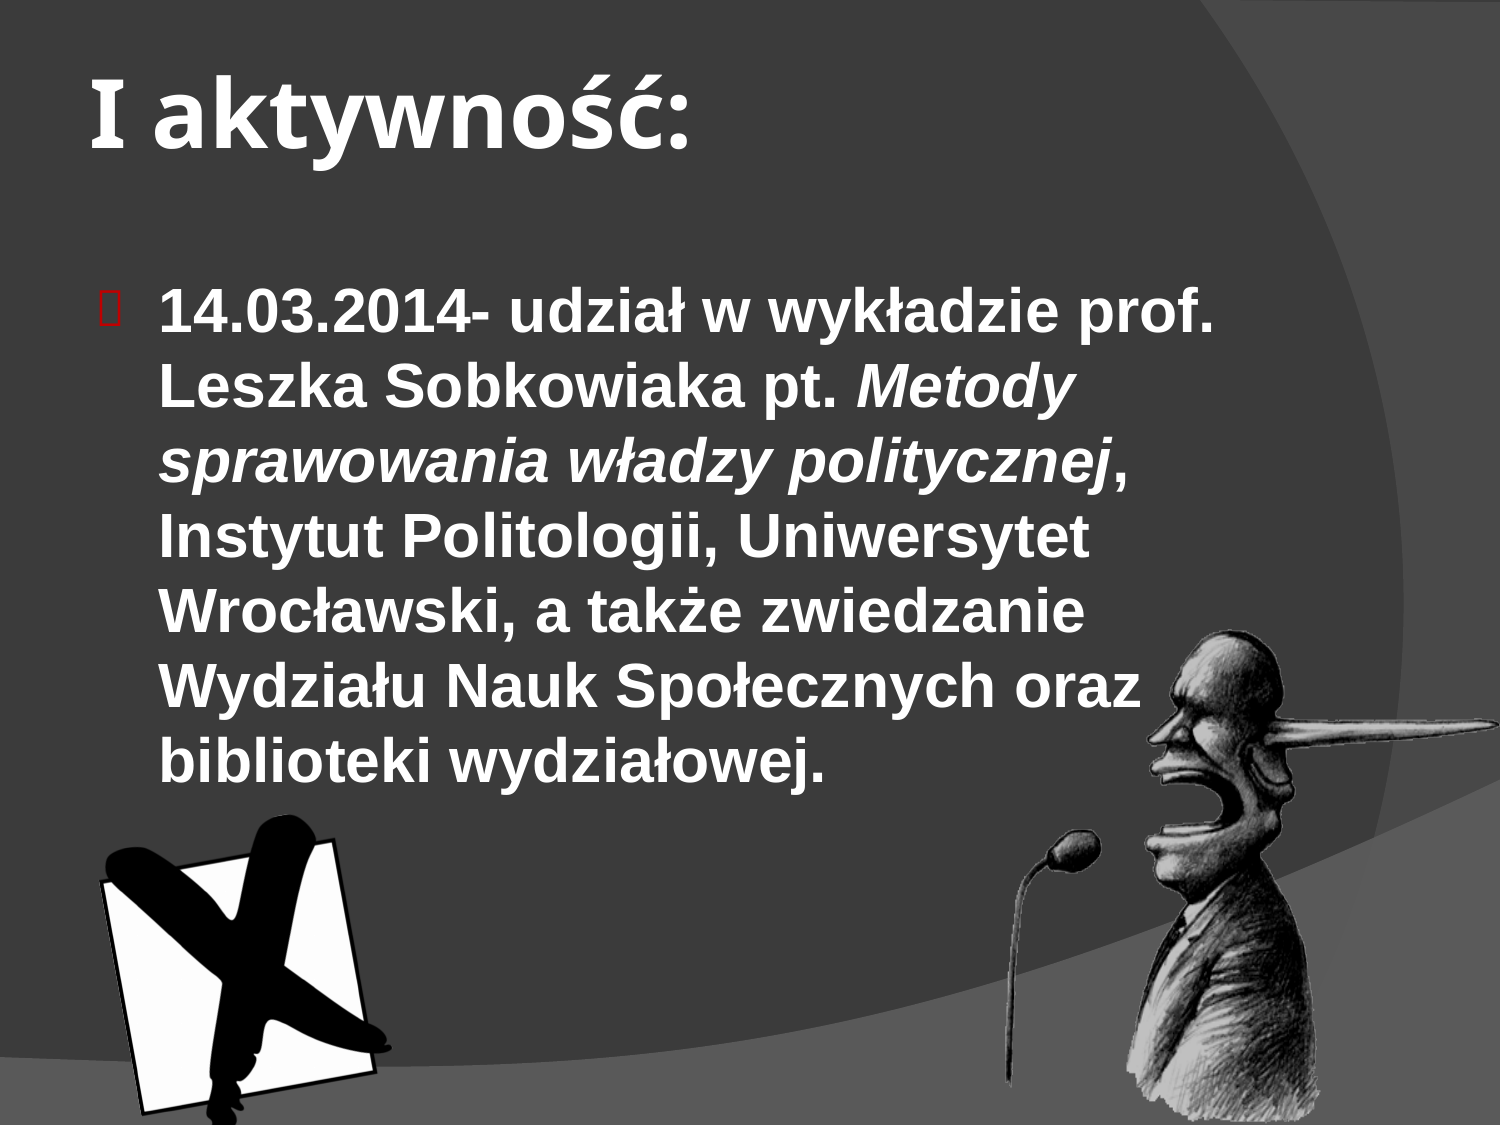

# I aktywność:
14.03.2014- udział w wykładzie prof. Leszka Sobkowiaka pt. Metody sprawowania władzy politycznej, Instytut Politologii, Uniwersytet Wrocławski, a także zwiedzanie Wydziału Nauk Społecznych oraz biblioteki wydziałowej.